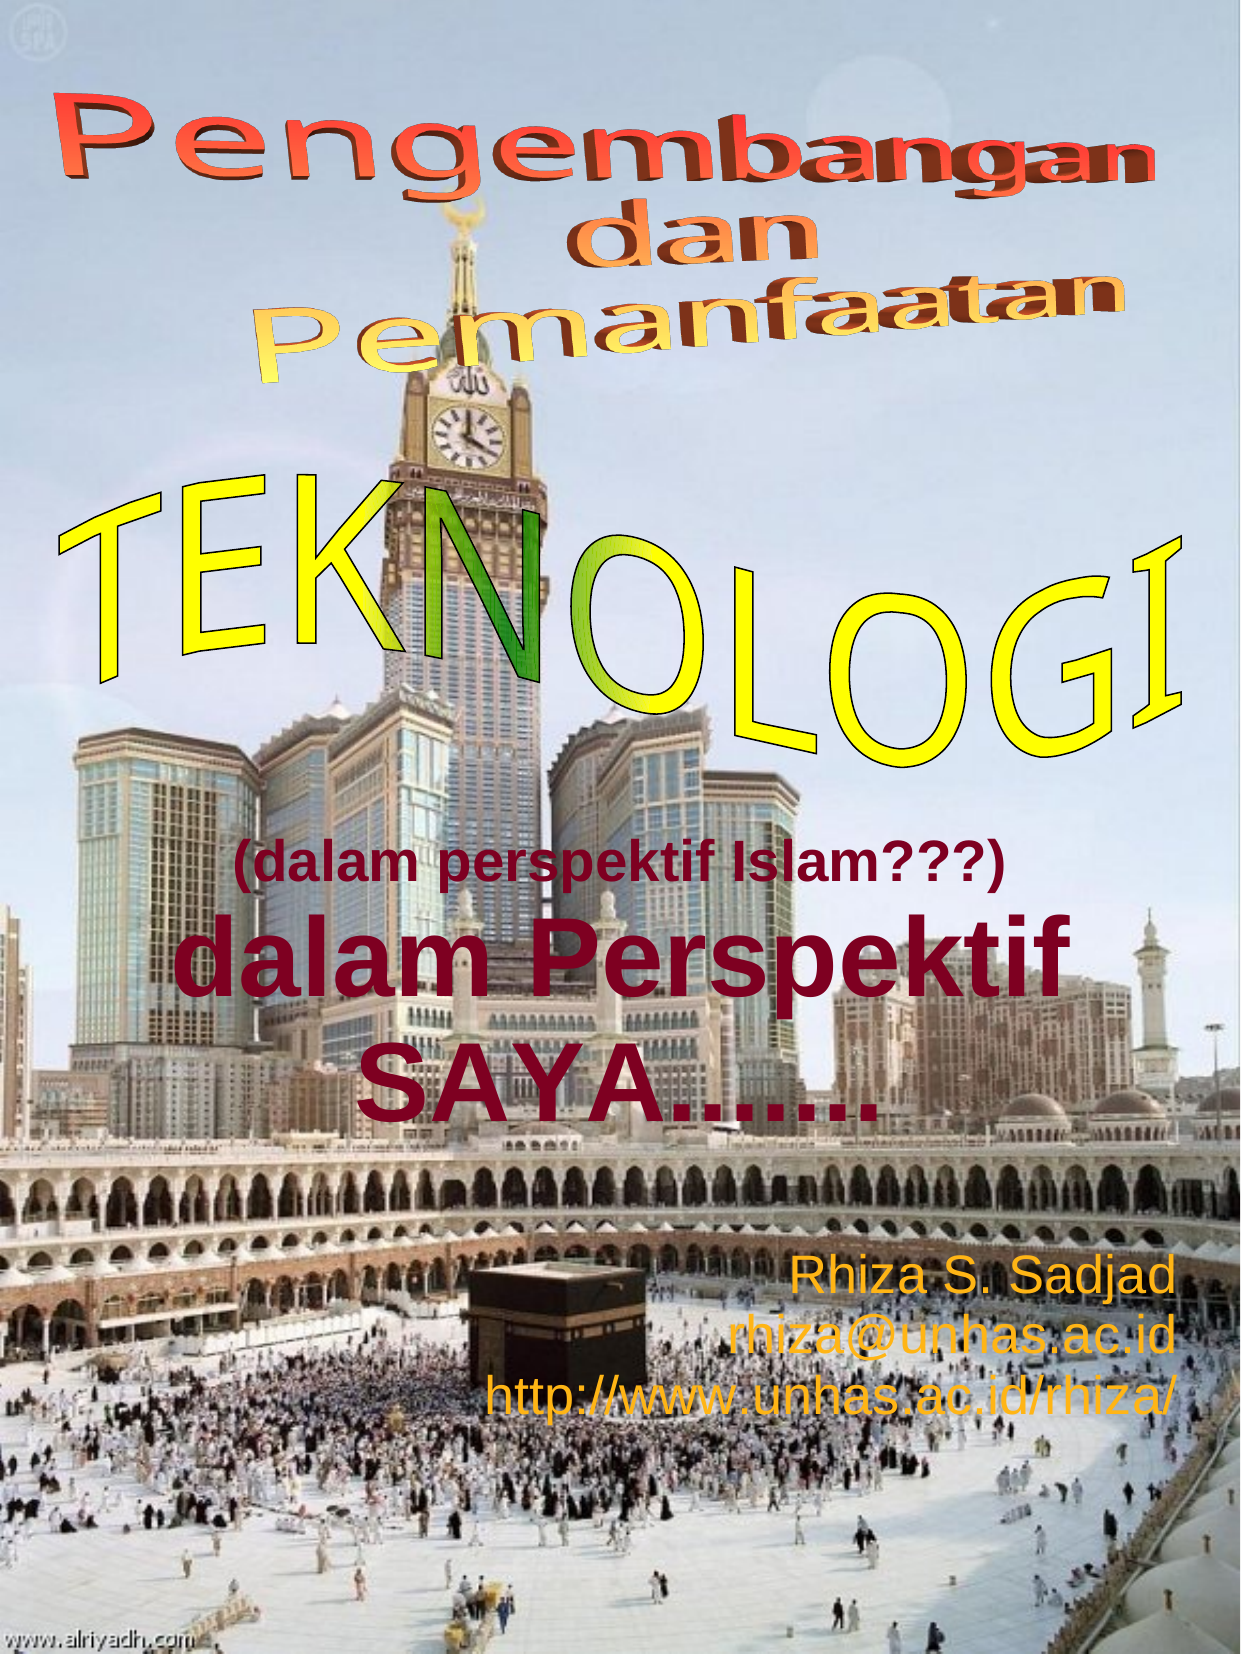

Pengembangan
dan
 Pemanfaatan
# (dalam perspektif Islam???)
dalam Perspektif SAYA.......
Rhiza S. Sadjad
rhiza@unhas.ac.id
http://www.unhas.ac.id/rhiza/
TEKNOLOGI